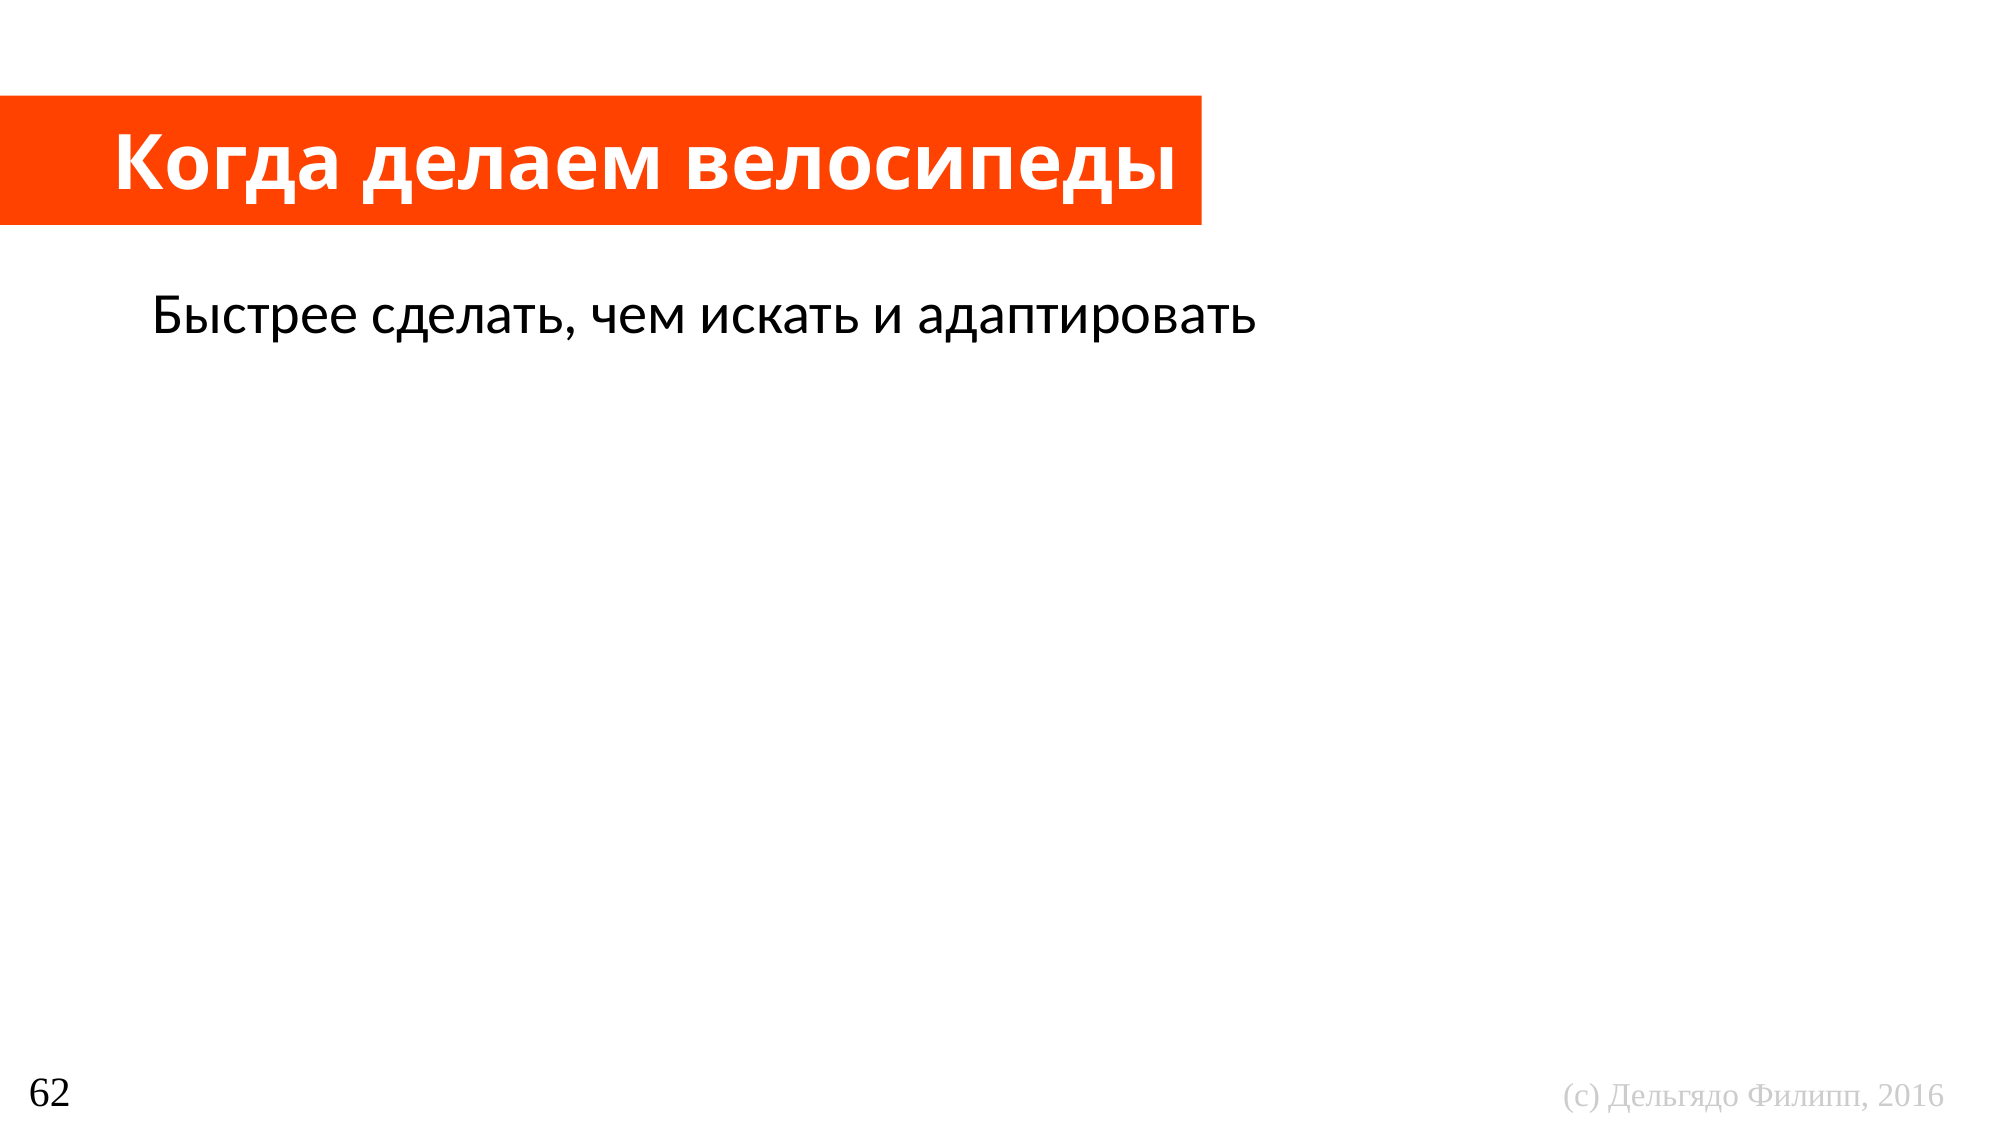

# Когда делаем велосипеды
Быстрее сделать, чем искать и адаптировать
62
(c) Дельгядо Филипп, 2016